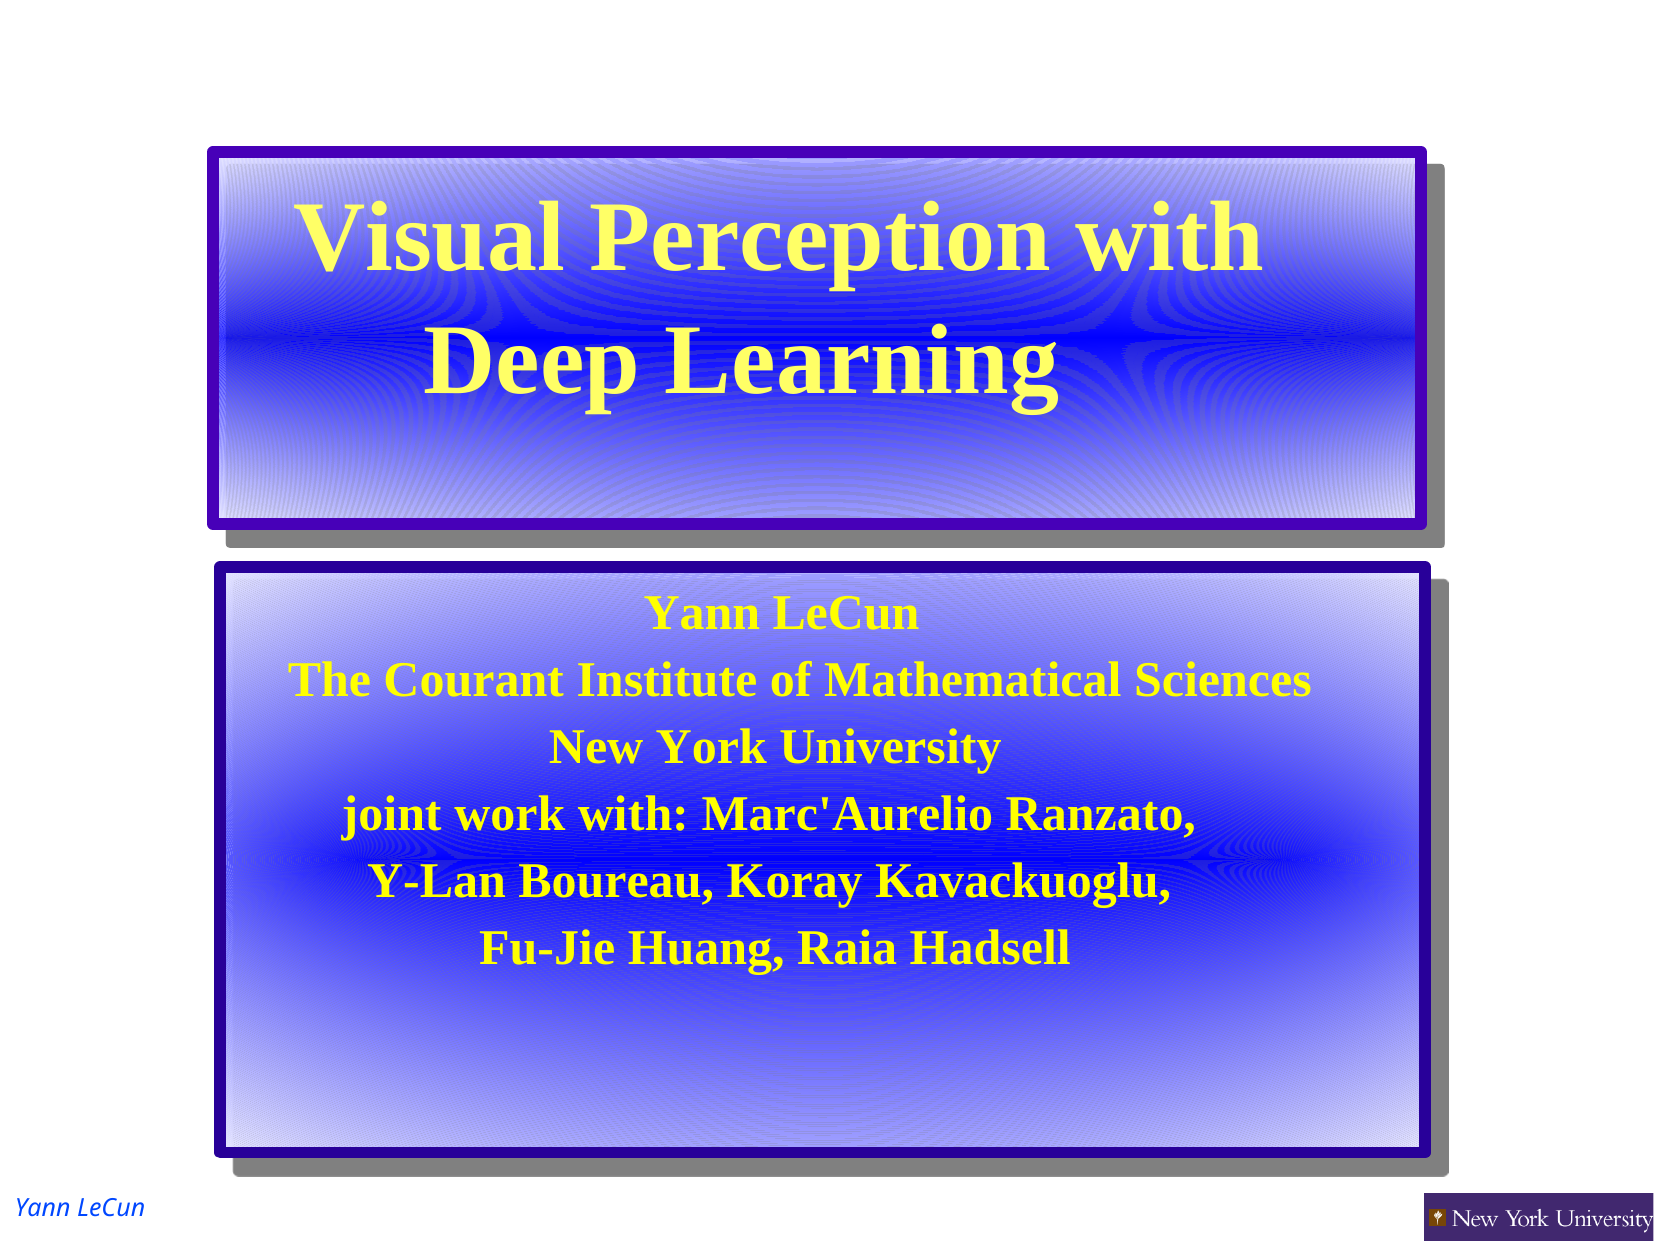

Visual Perception with
Deep Learning
 Yann LeCun
 The Courant Institute of Mathematical Sciences
New York University
joint work with: Marc'Aurelio Ranzato,
Y-Lan Boureau, Koray Kavackuoglu,
Fu-Jie Huang, Raia Hadsell